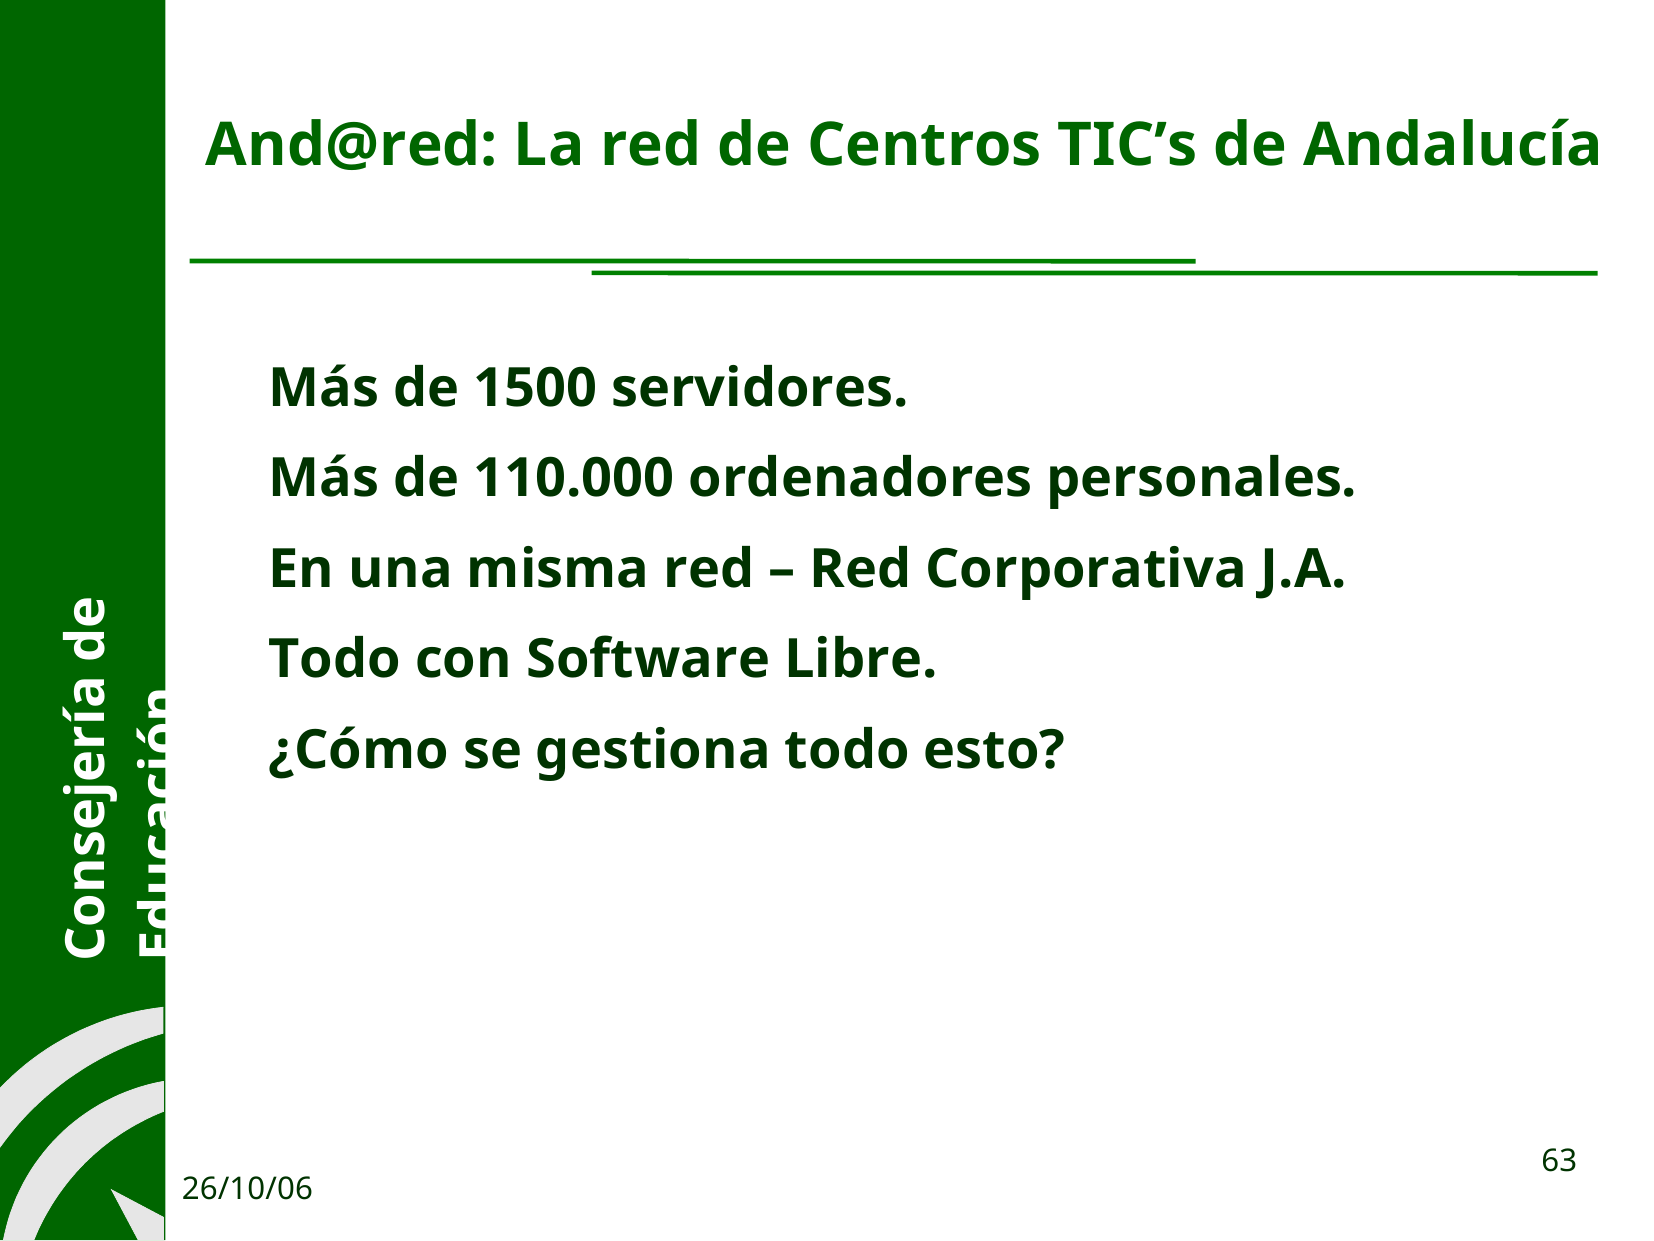

And@red: La red de Centros TIC’s de Andalucía
# Más de 1500 servidores.
Más de 110.000 ordenadores personales.
En una misma red – Red Corporativa J.A.
Todo con Software Libre.
¿Cómo se gestiona todo esto?
63